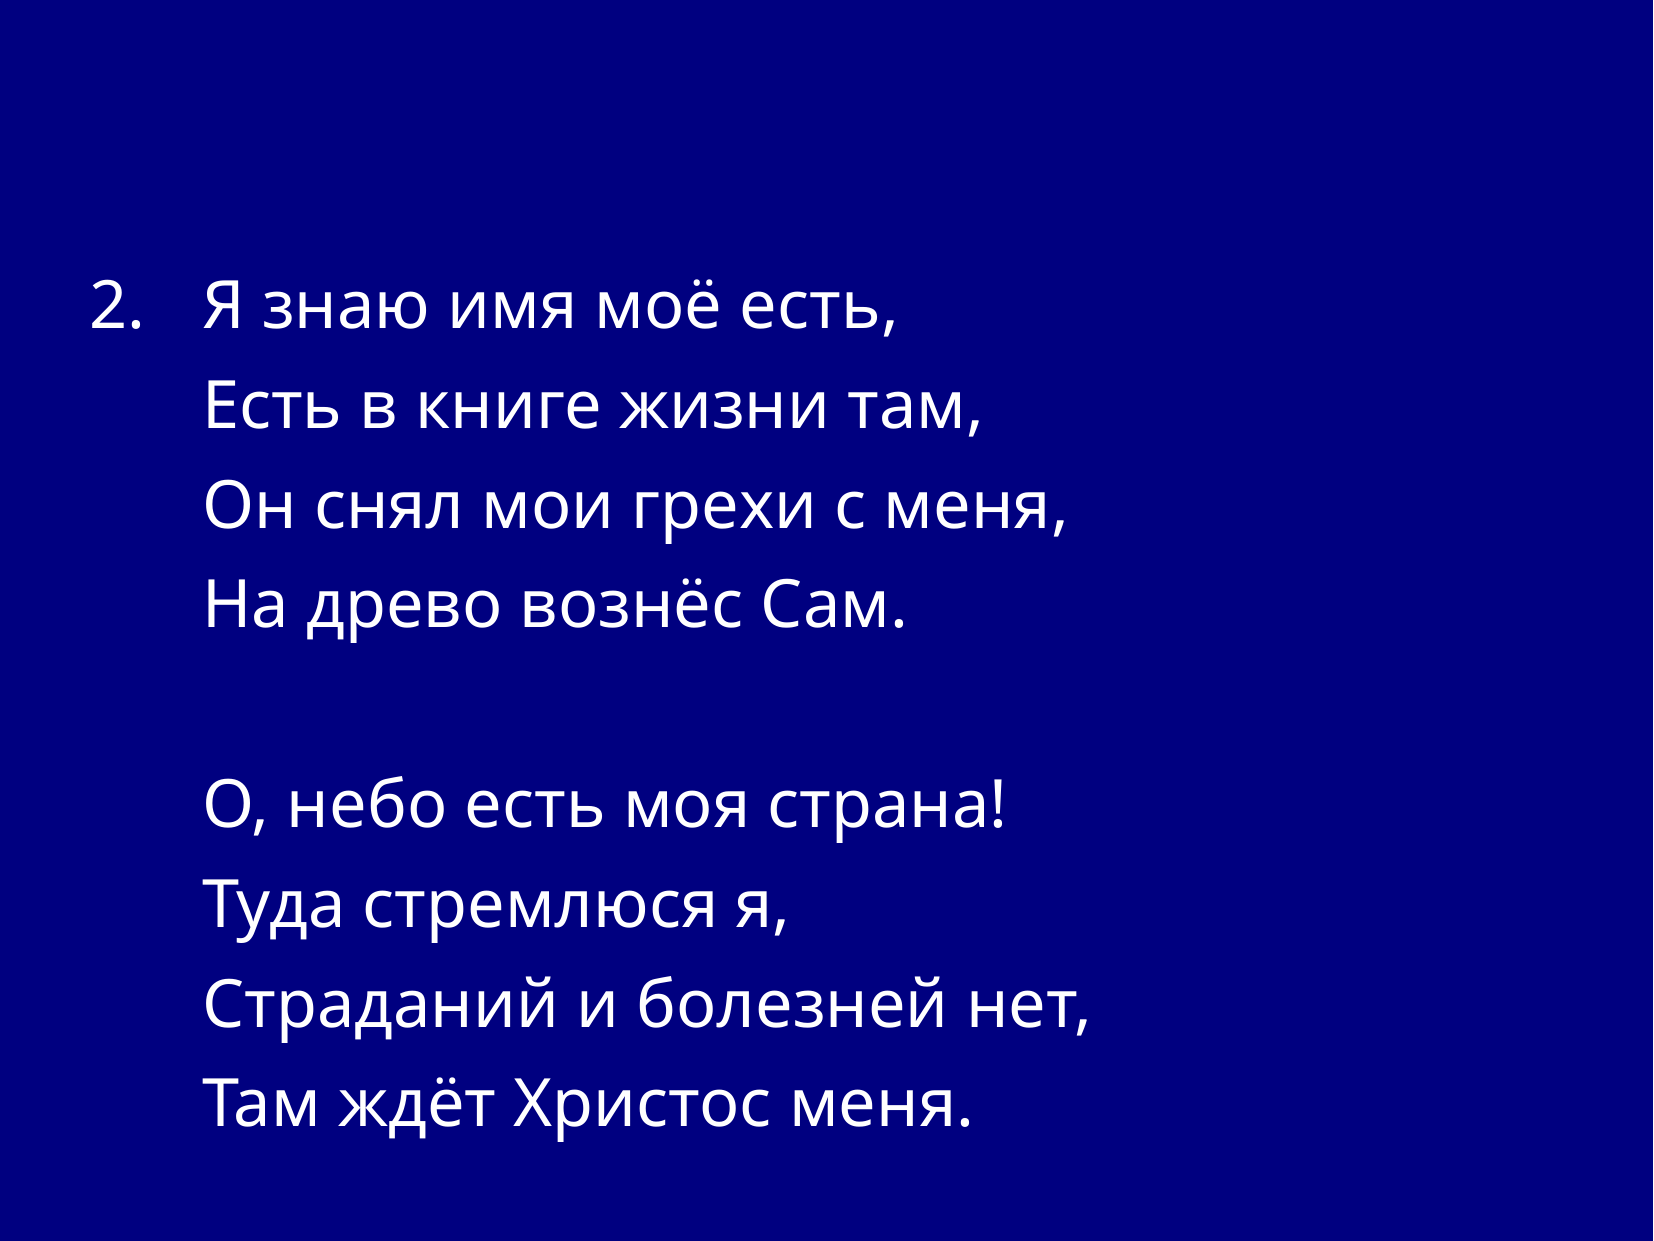

2.	Я знаю имя моё есть,
	Есть в книге жизни там,
	Он снял мои грехи с меня,
	На древо вознёс Сам.
	О, небо есть моя страна!
	Туда стремлюся я,
	Страданий и болезней нет,
	Там ждёт Христос меня.